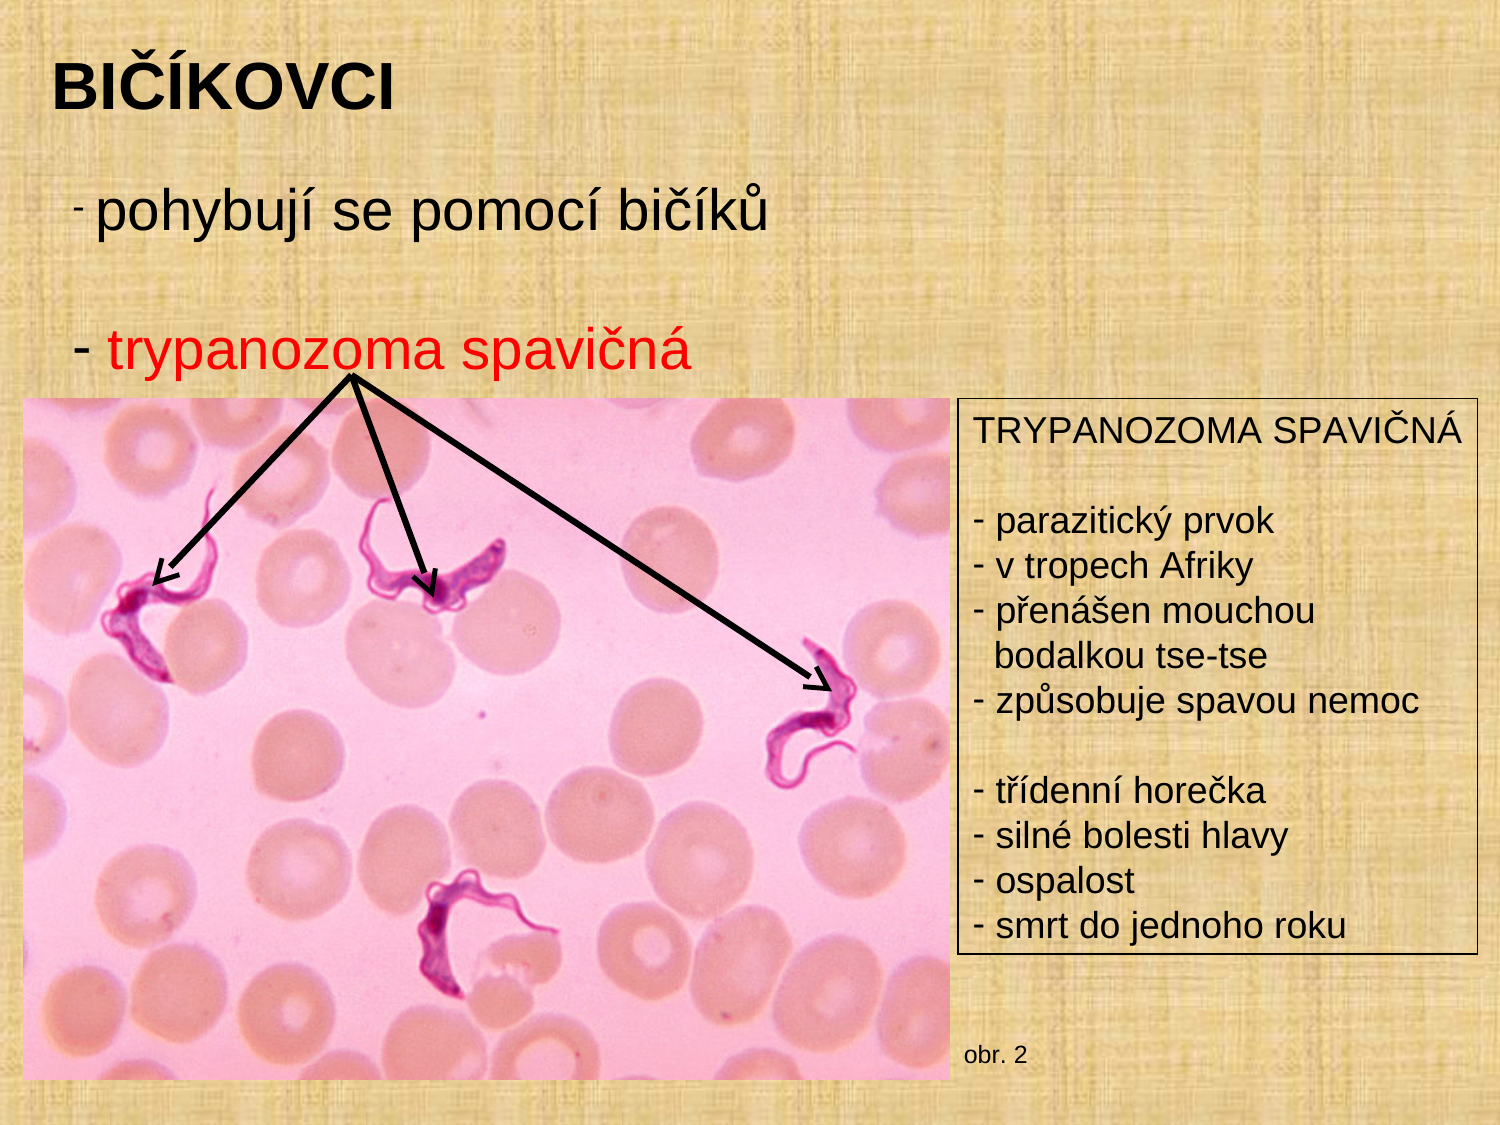

BIČÍKOVCI
 pohybují se pomocí bičíků
 trypanozoma spavičná
TRYPANOZOMA SPAVIČNÁ
 parazitický prvok
 v tropech Afriky
 přenášen mouchou
 bodalkou tse-tse
 způsobuje spavou nemoc
 třídenní horečka
 silné bolesti hlavy
 ospalost
 smrt do jednoho roku
obr. 2